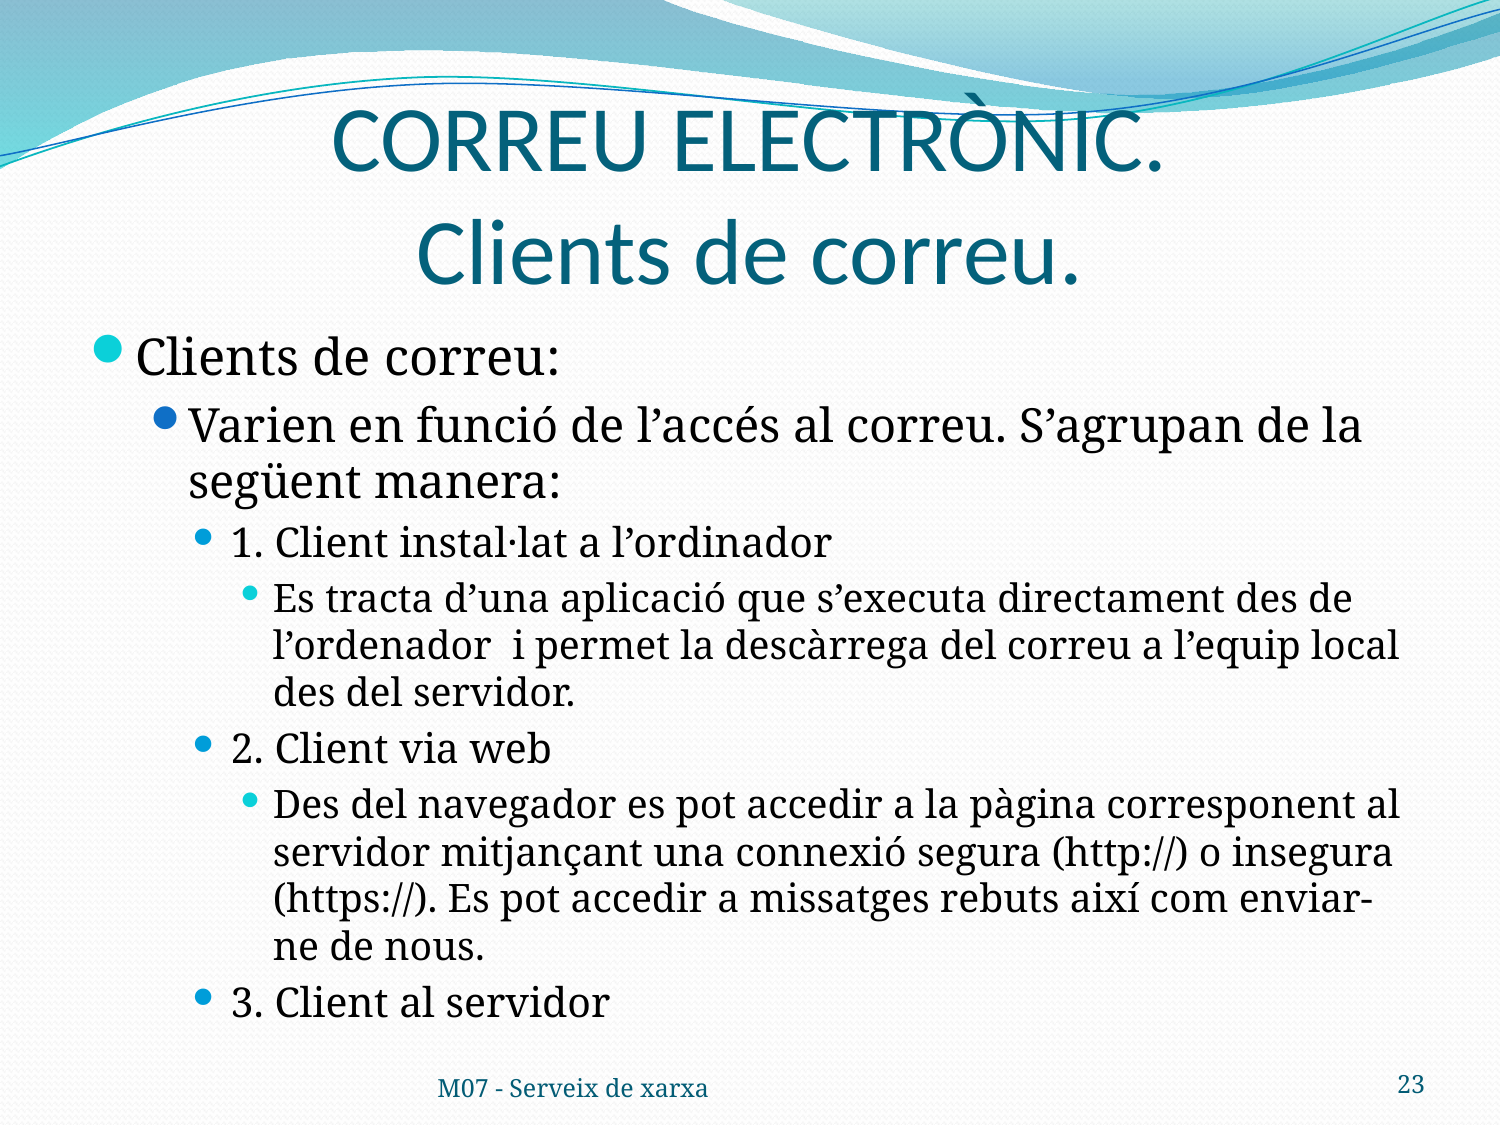

# CORREU ELECTRÒNIC. Clients de correu.
Clients de correu:
Varien en funció de l’accés al correu. S’agrupan de la següent manera:
1. Client instal·lat a l’ordinador
Es tracta d’una aplicació que s’executa directament des de l’ordenador i permet la descàrrega del correu a l’equip local des del servidor.
2. Client via web
Des del navegador es pot accedir a la pàgina corresponent al servidor mitjançant una connexió segura (http://) o insegura (https://). Es pot accedir a missatges rebuts així com enviar-ne de nous.
3. Client al servidor
M07 - Serveix de xarxa